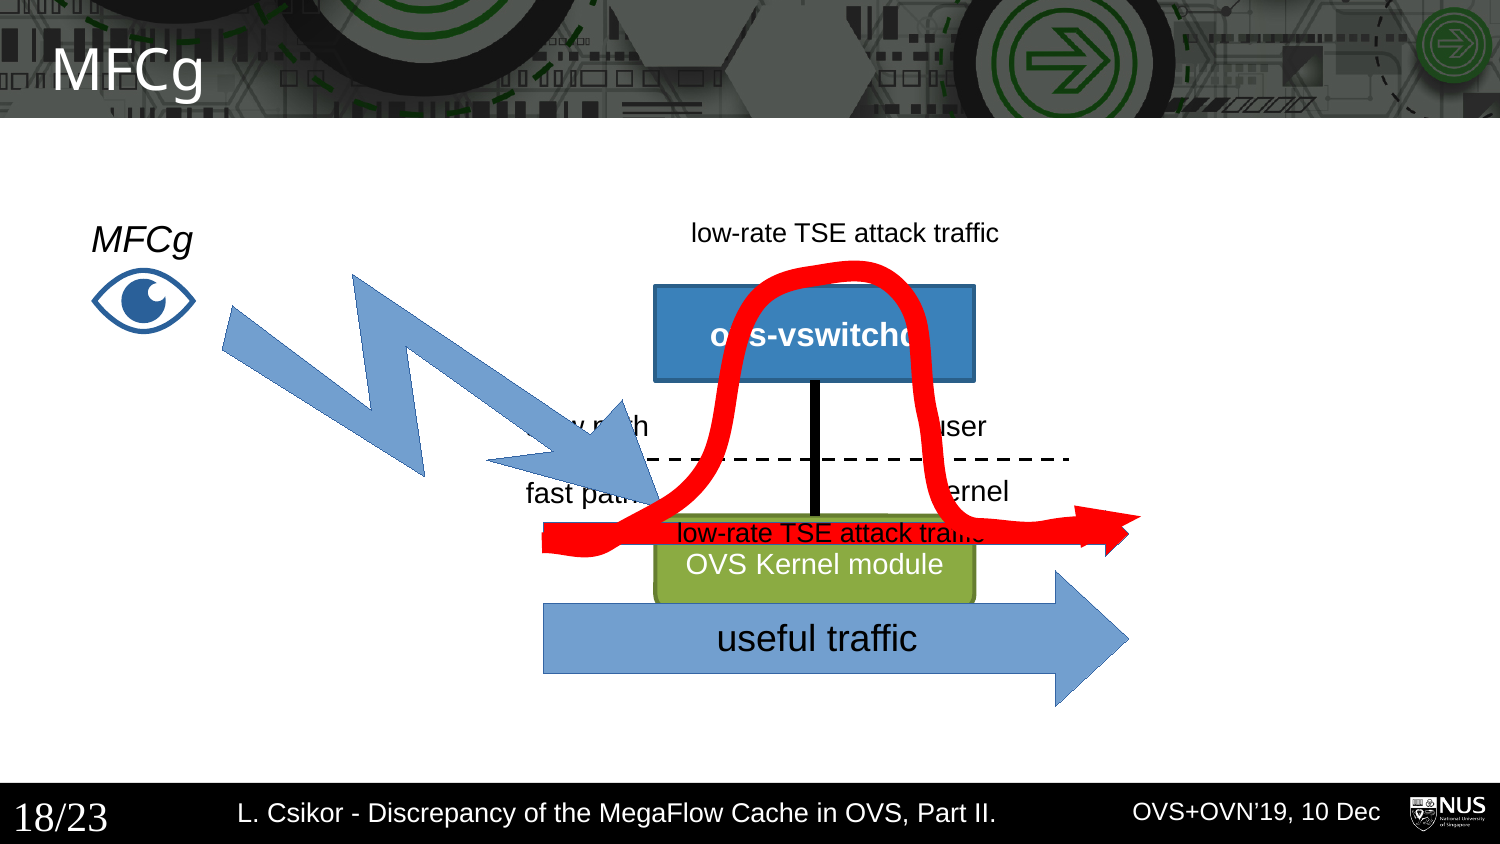

MFCg
MFCg
low-rate TSE attack traffic
ovs-vswitchd
slow path
user
kernel
fast path
low-rate TSE attack traffic
OVS Kernel module
useful traffic